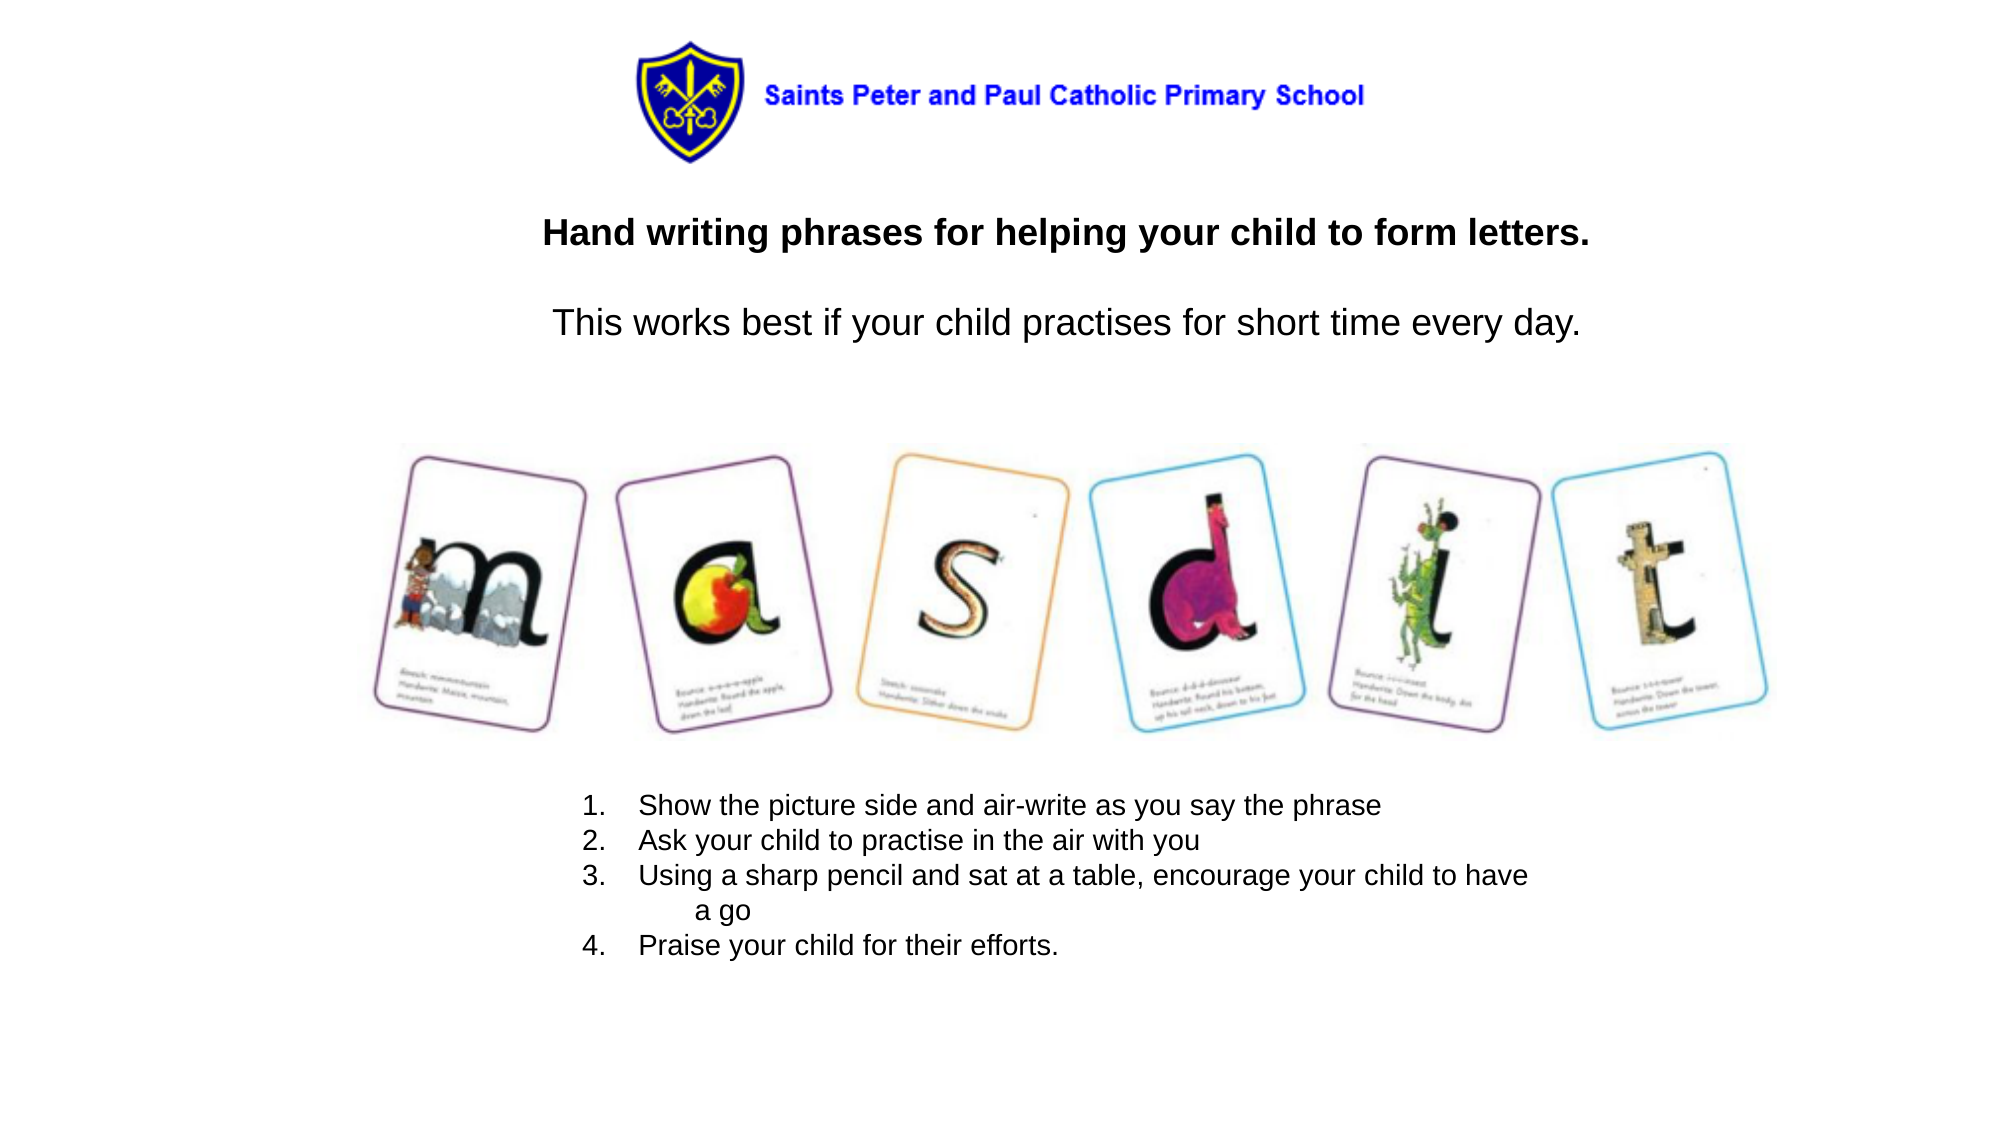

Hand writing phrases for helping your child to form letters.
This works best if your child practises for short time every day.
Show the picture side and air-write as you say the phrase
Ask your child to practise in the air with you
Using a sharp pencil and sat at a table, encourage your child to have a go
Praise your child for their efforts.